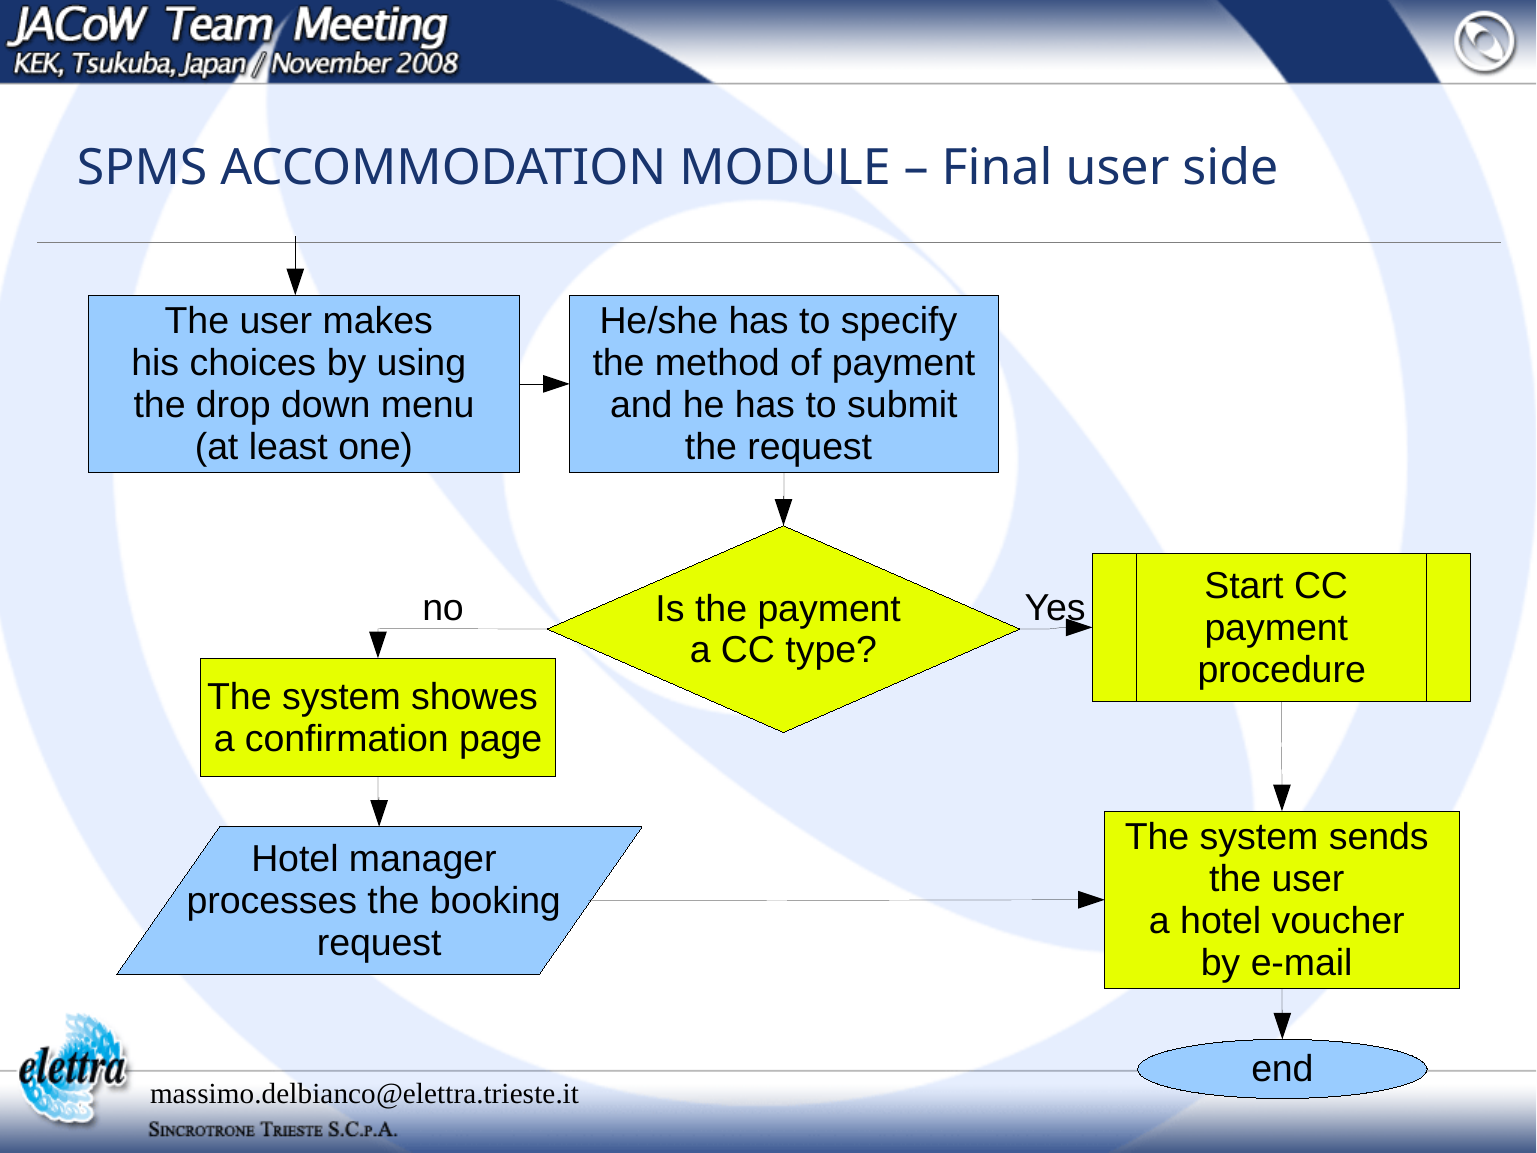

# SPMS ACCOMMODATION MODULE – Final user side
The user makes
his choices by using
the drop down menu
(at least one)
He/she has to specify
the method of payment
 and he has to submit
the request
Is the payment
a CC type?
Start CC
payment
procedure
no
Yes
The system showes
a confirmation page
The system sends
the user
a hotel voucher
by e-mail
Hotel manager
processes the booking
request
end